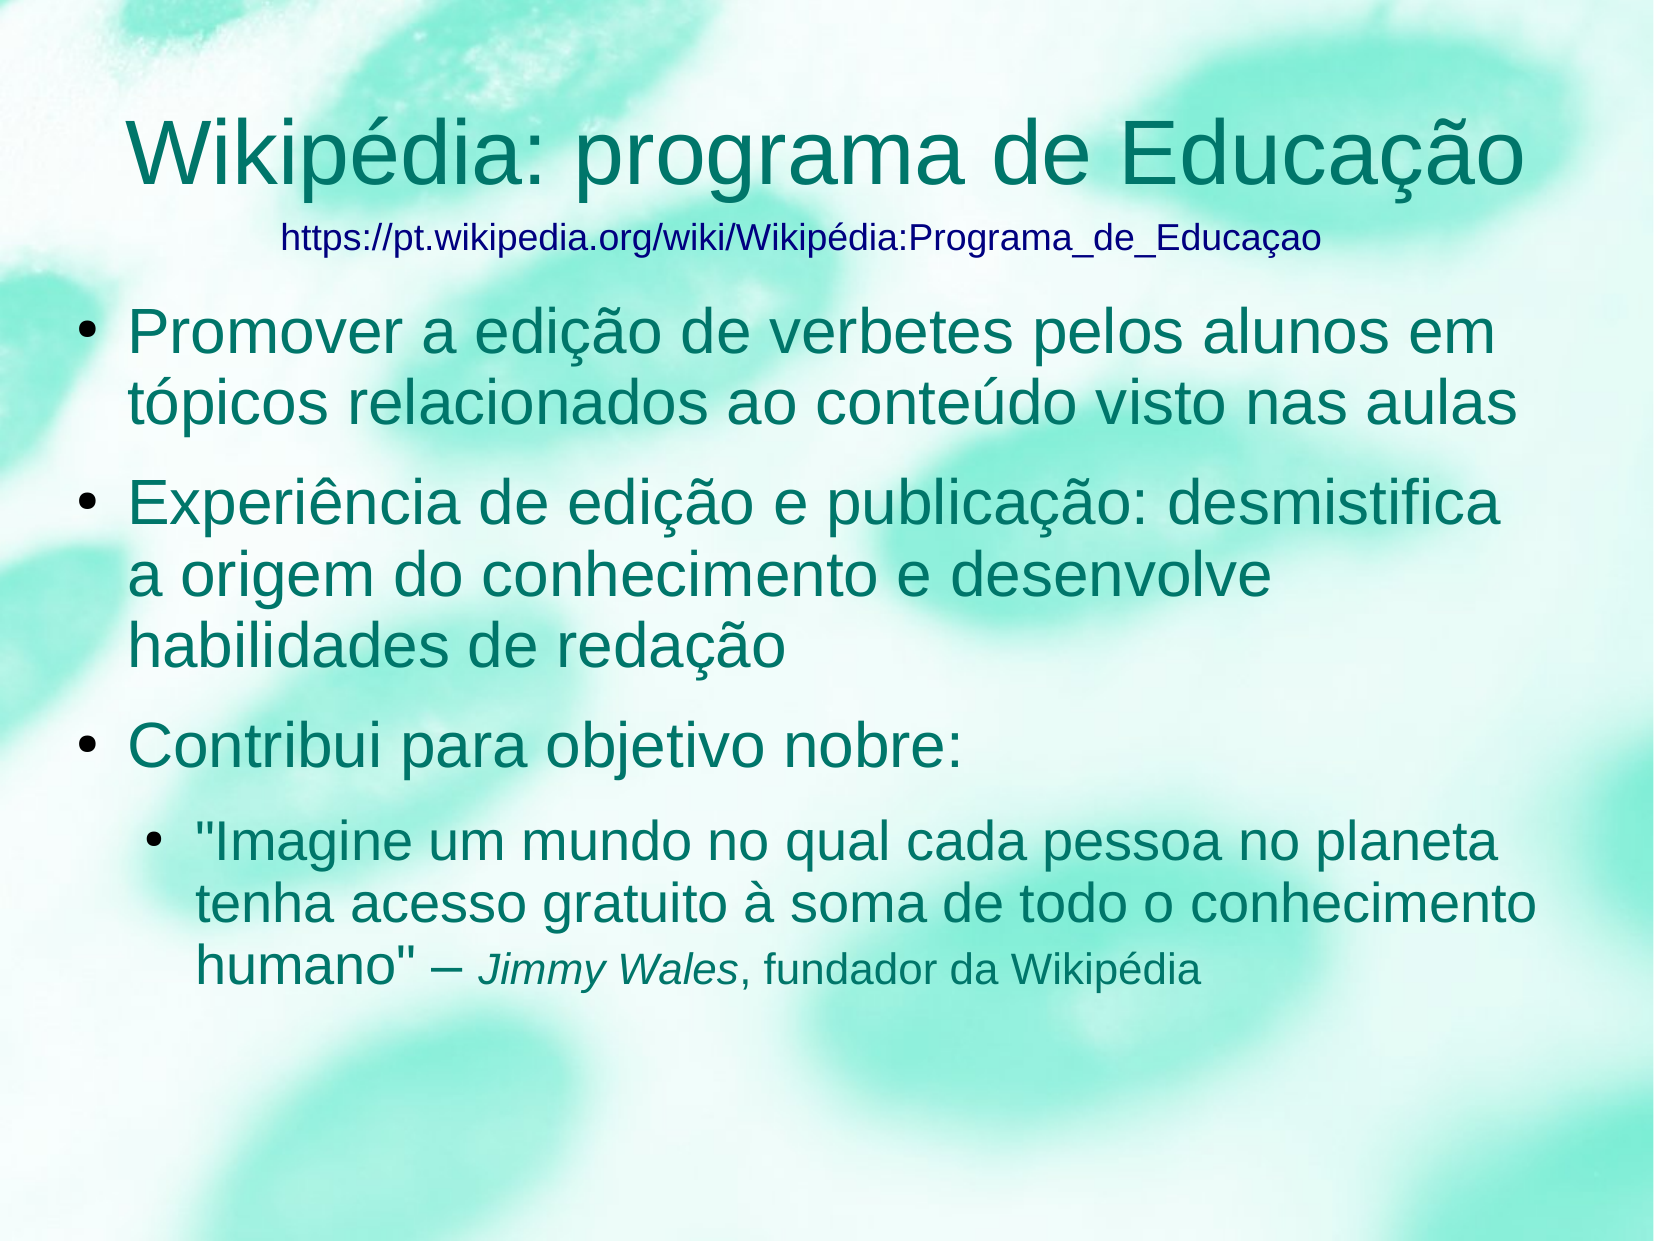

# Wikipédia: programa de Educação
https://pt.wikipedia.org/wiki/Wikipédia:Programa_de_Educaçao
Promover a edição de verbetes pelos alunos em tópicos relacionados ao conteúdo visto nas aulas
Experiência de edição e publicação: desmistifica a origem do conhecimento e desenvolve habilidades de redação
Contribui para objetivo nobre:
"Imagine um mundo no qual cada pessoa no planeta tenha acesso gratuito à soma de todo o conhecimento humano" – Jimmy Wales, fundador da Wikipédia